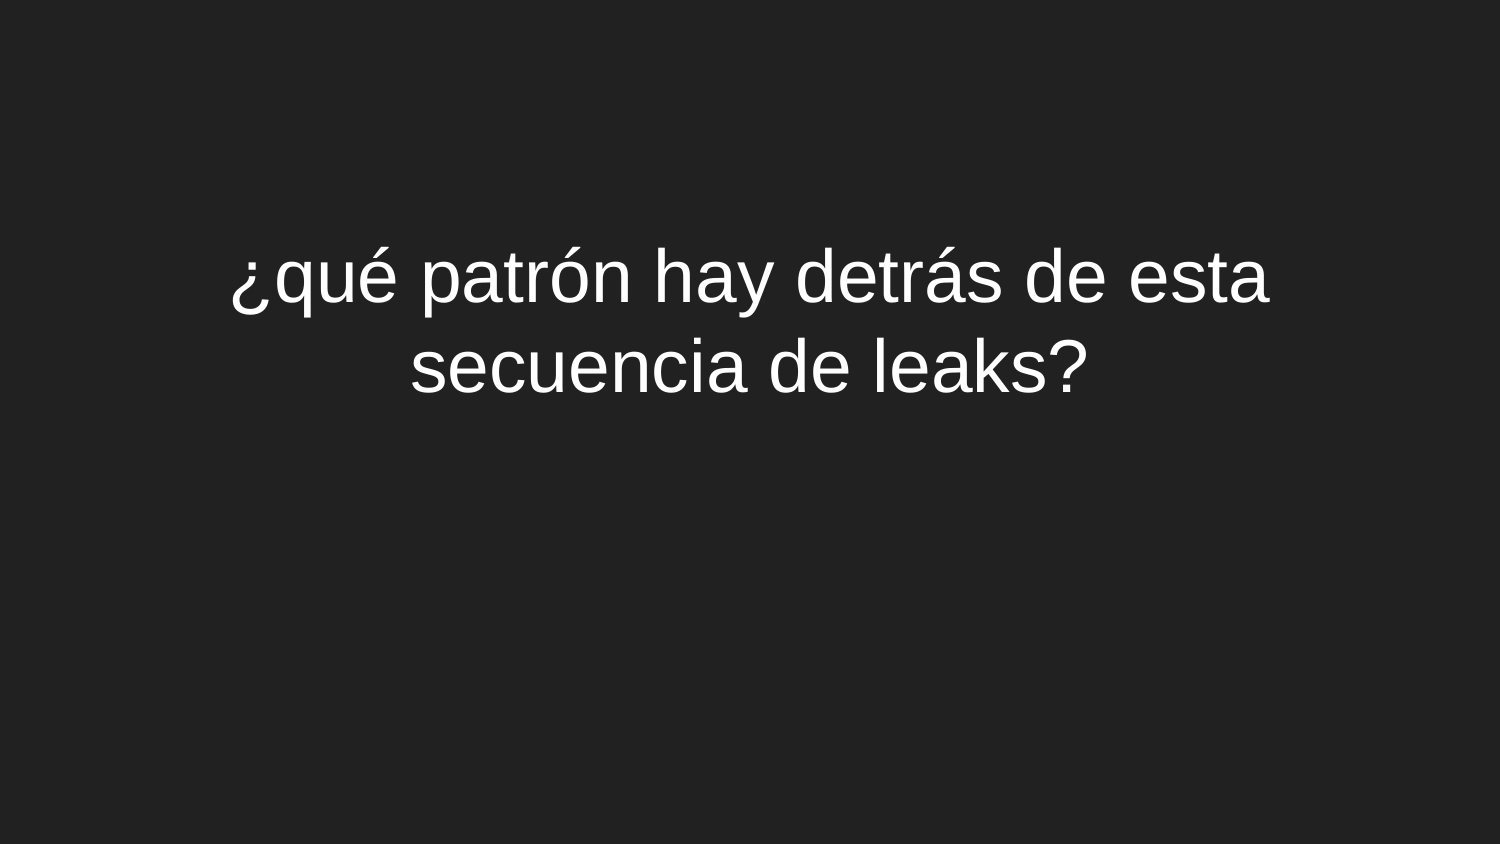

# ¿qué patrón hay detrás de esta secuencia de leaks?